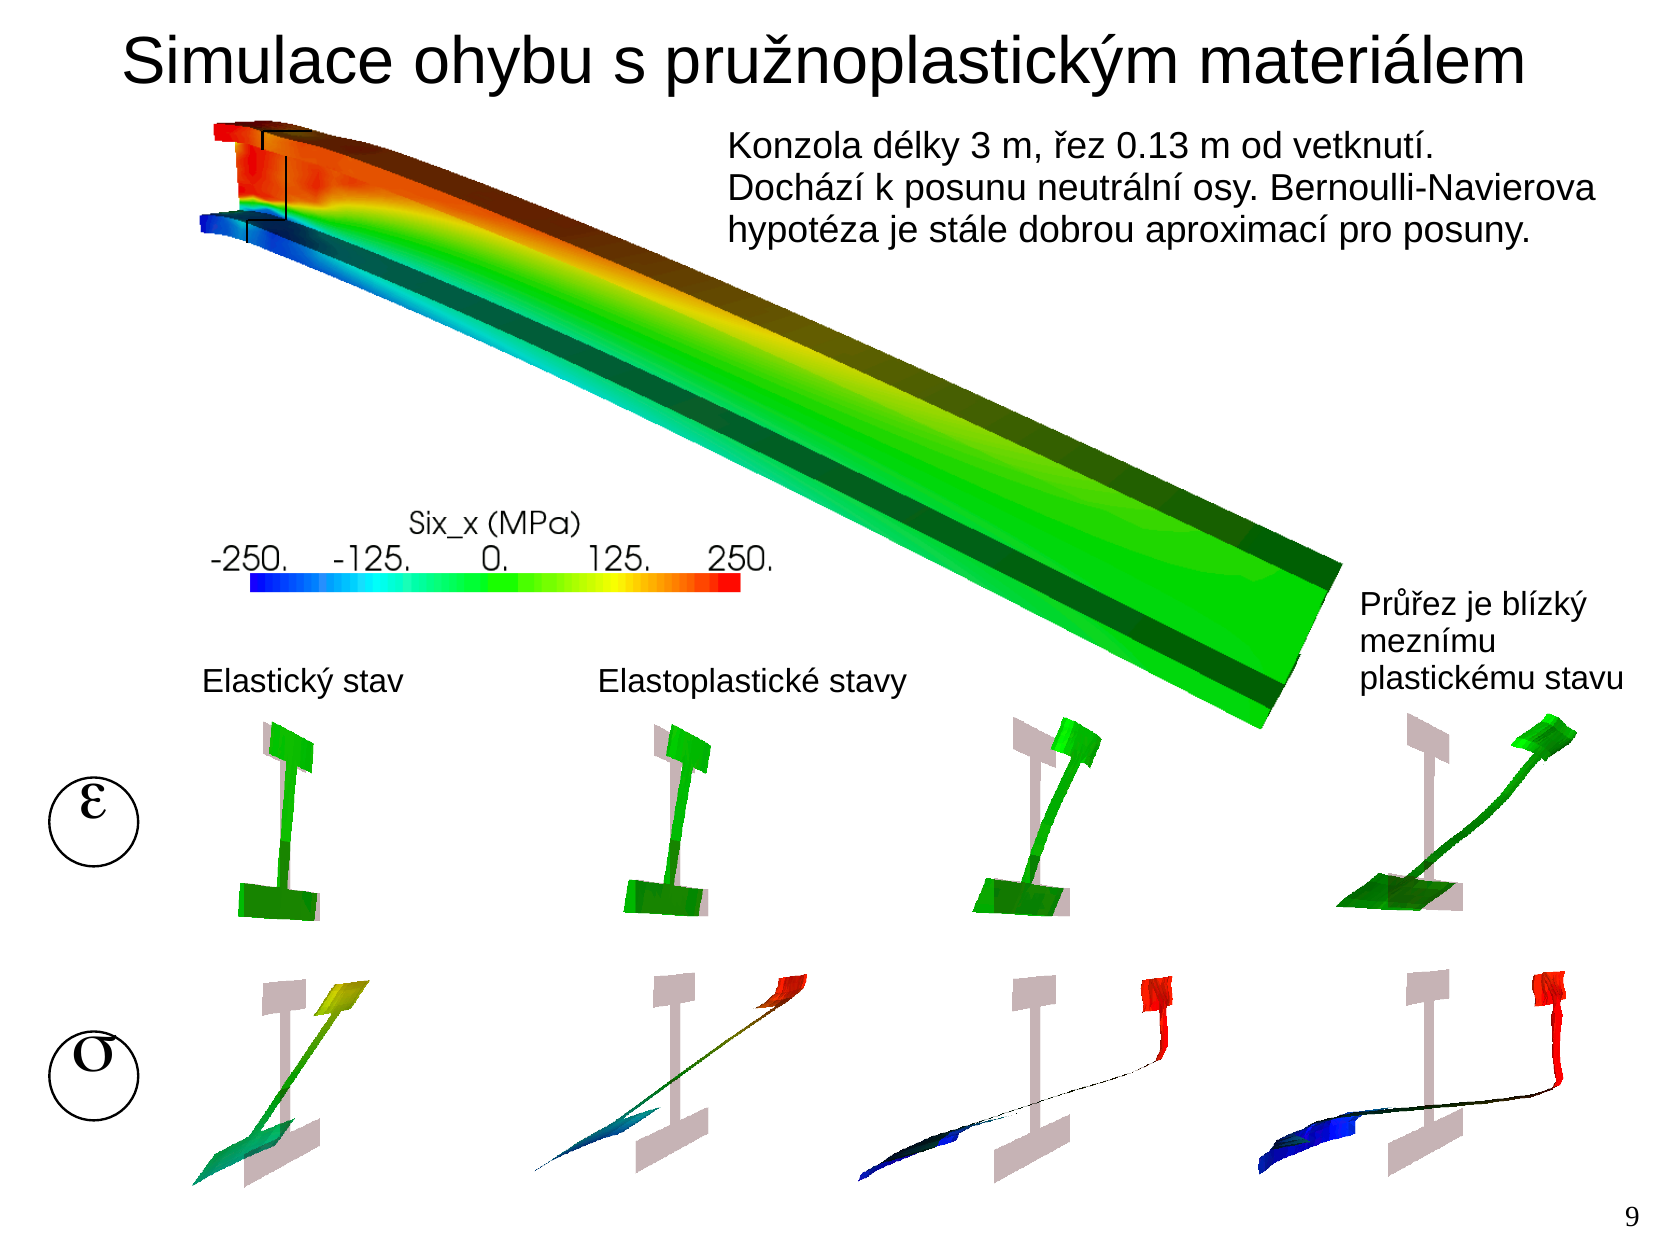

# Simulace ohybu s pružnoplastickým materiálem
Konzola délky 3 m, řez 0.13 m od vetknutí.
Dochází k posunu neutrální osy. Bernoulli-Navierova hypotéza je stále dobrou aproximací pro posuny.
Průřez je blízký meznímu plastickému stavu
Elastický stav
Elastoplastické stavy
e
s
9